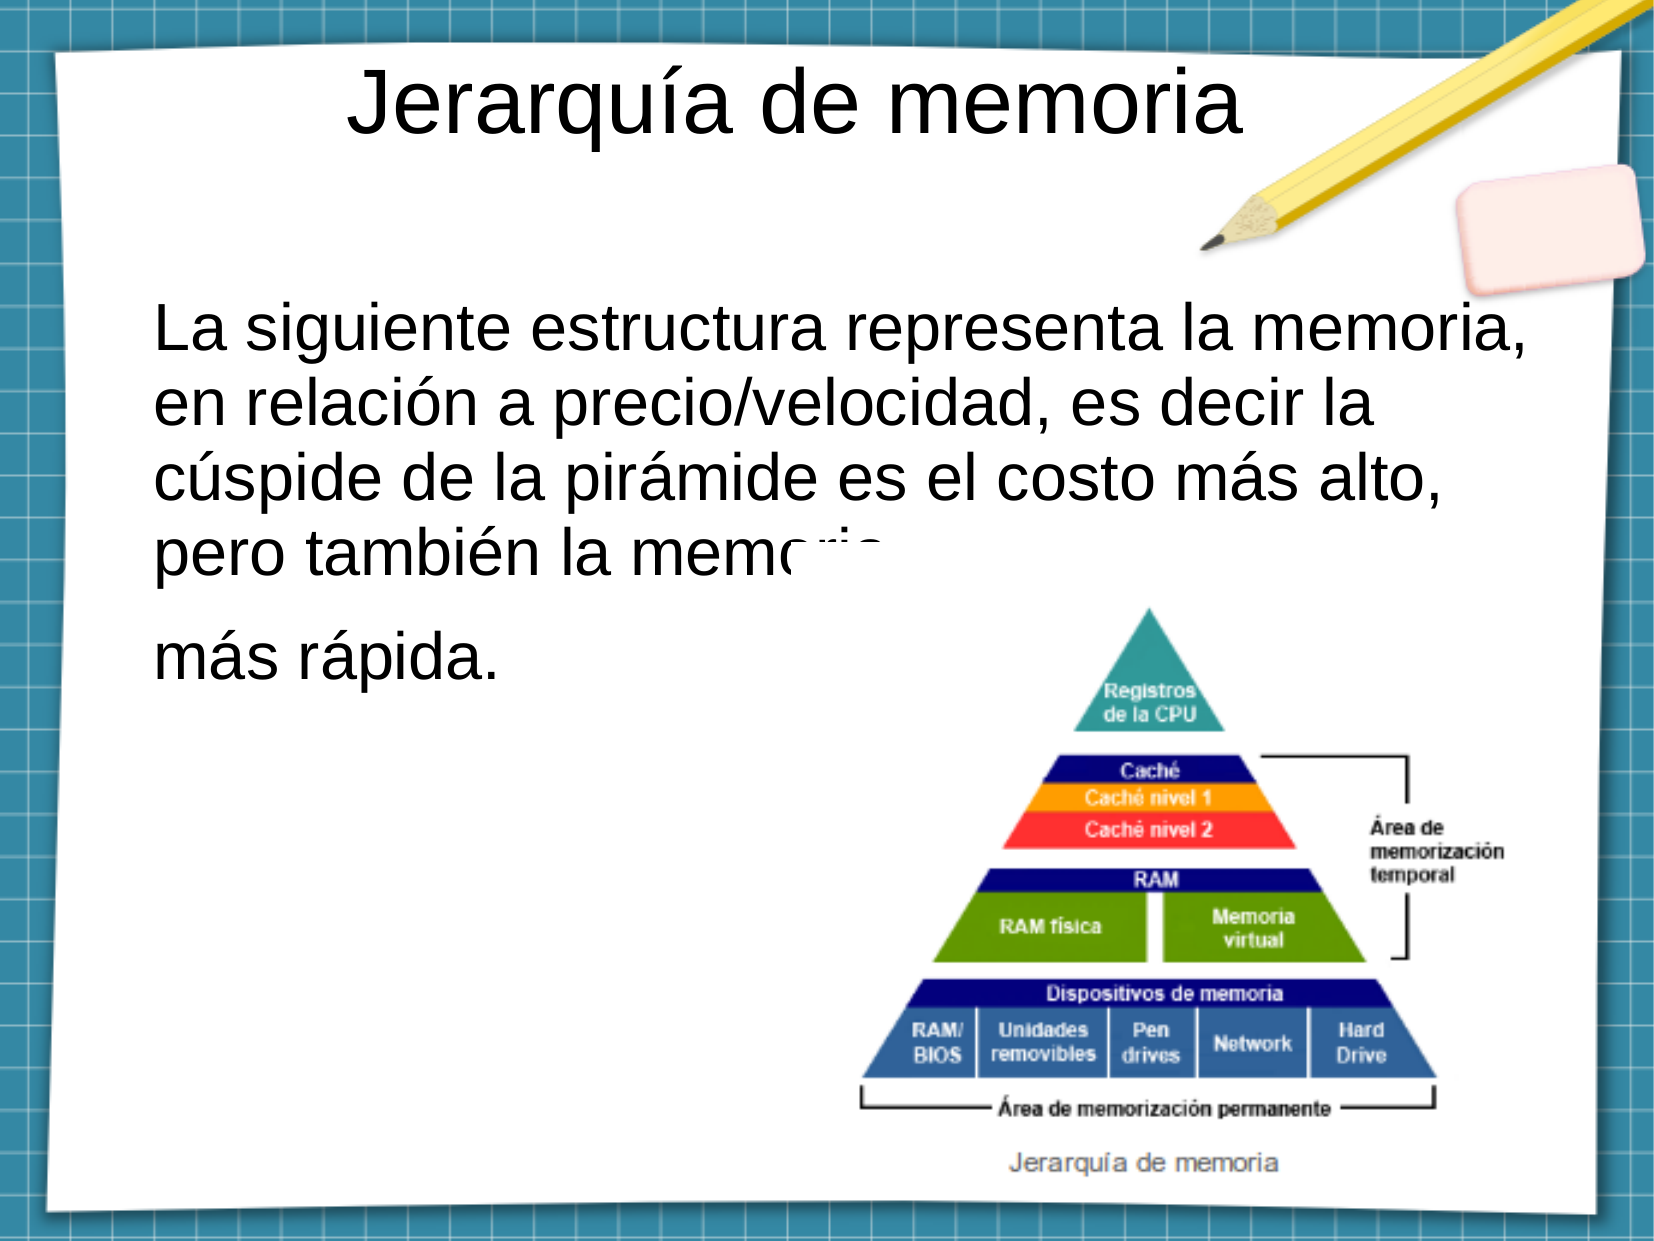

# Jerarquía de memoria
La siguiente estructura representa la memoria, en relación a precio/velocidad, es decir la cúspide de la pirámide es el costo más alto, pero también la memoria
más rápida.